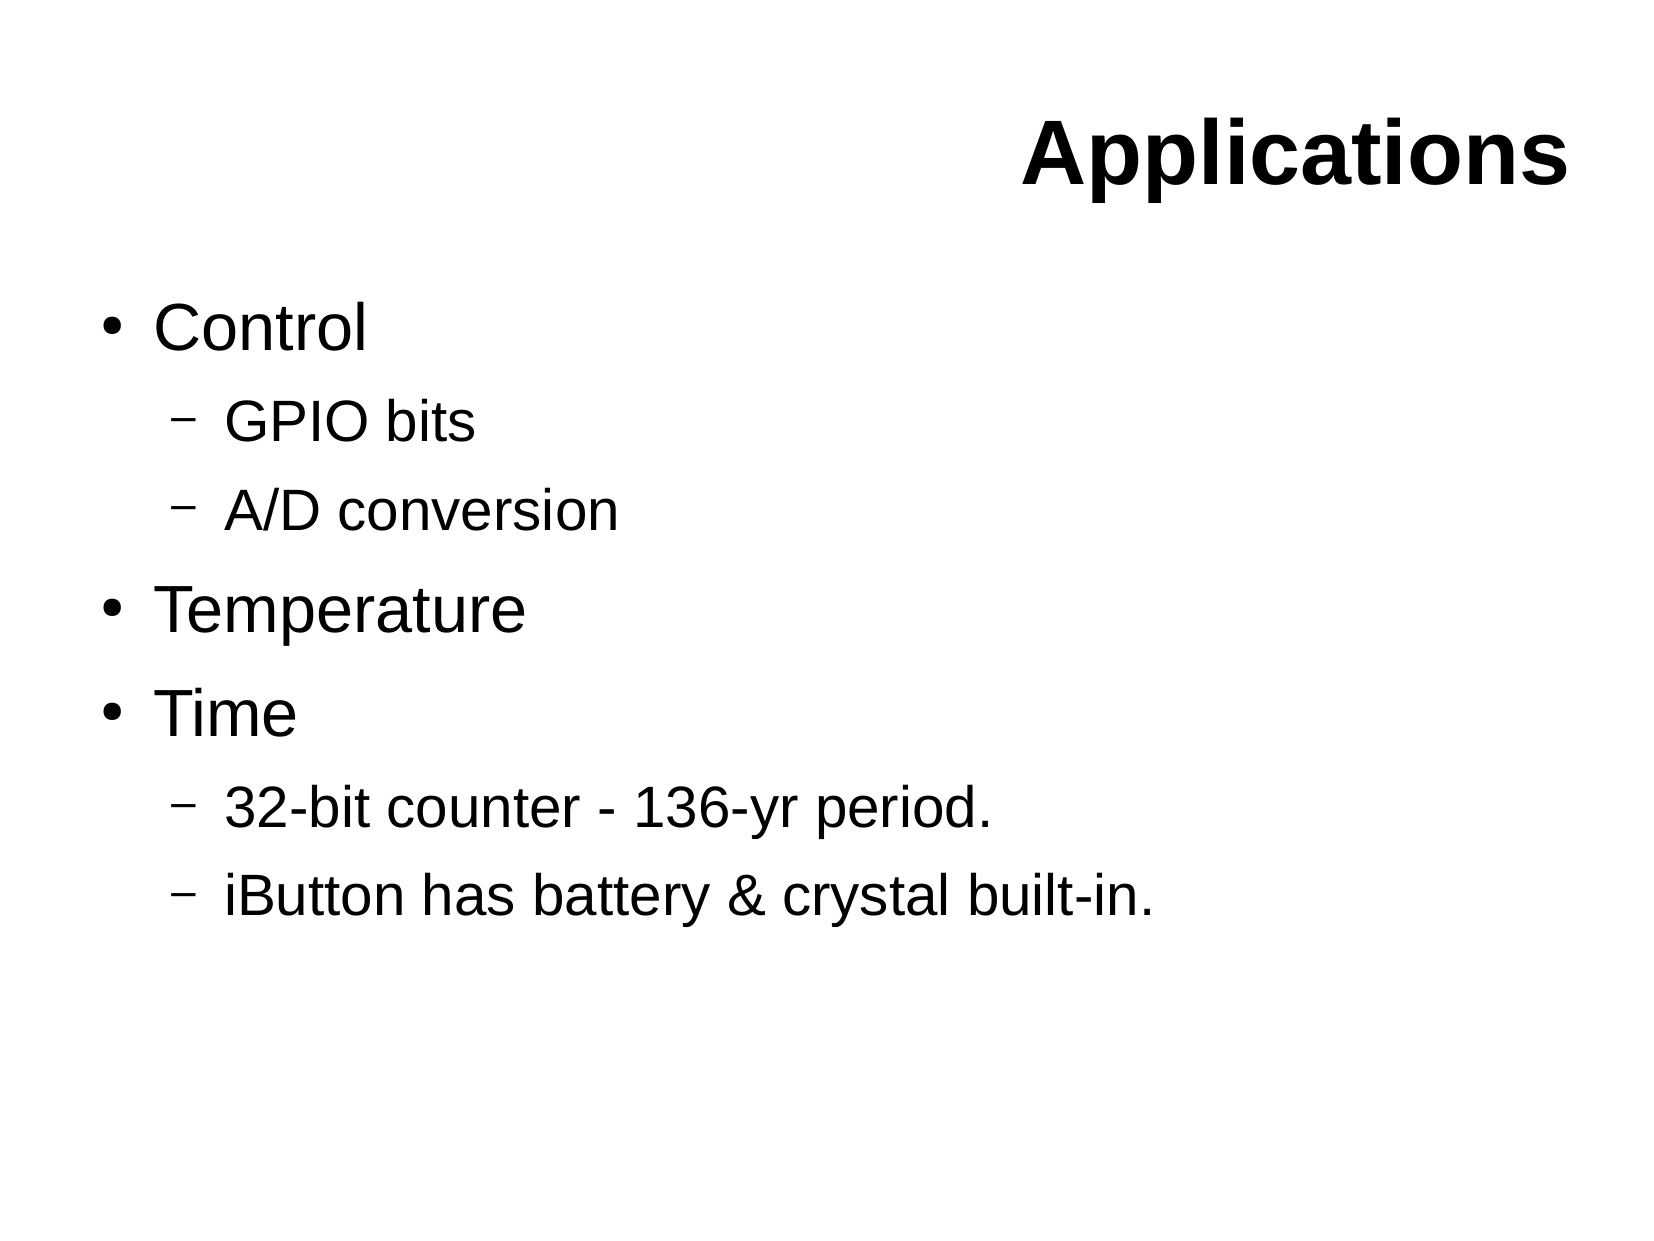

# Applications
Control
GPIO bits
A/D conversion
Temperature
Time
32-bit counter - 136-yr period.
iButton has battery & crystal built-in.